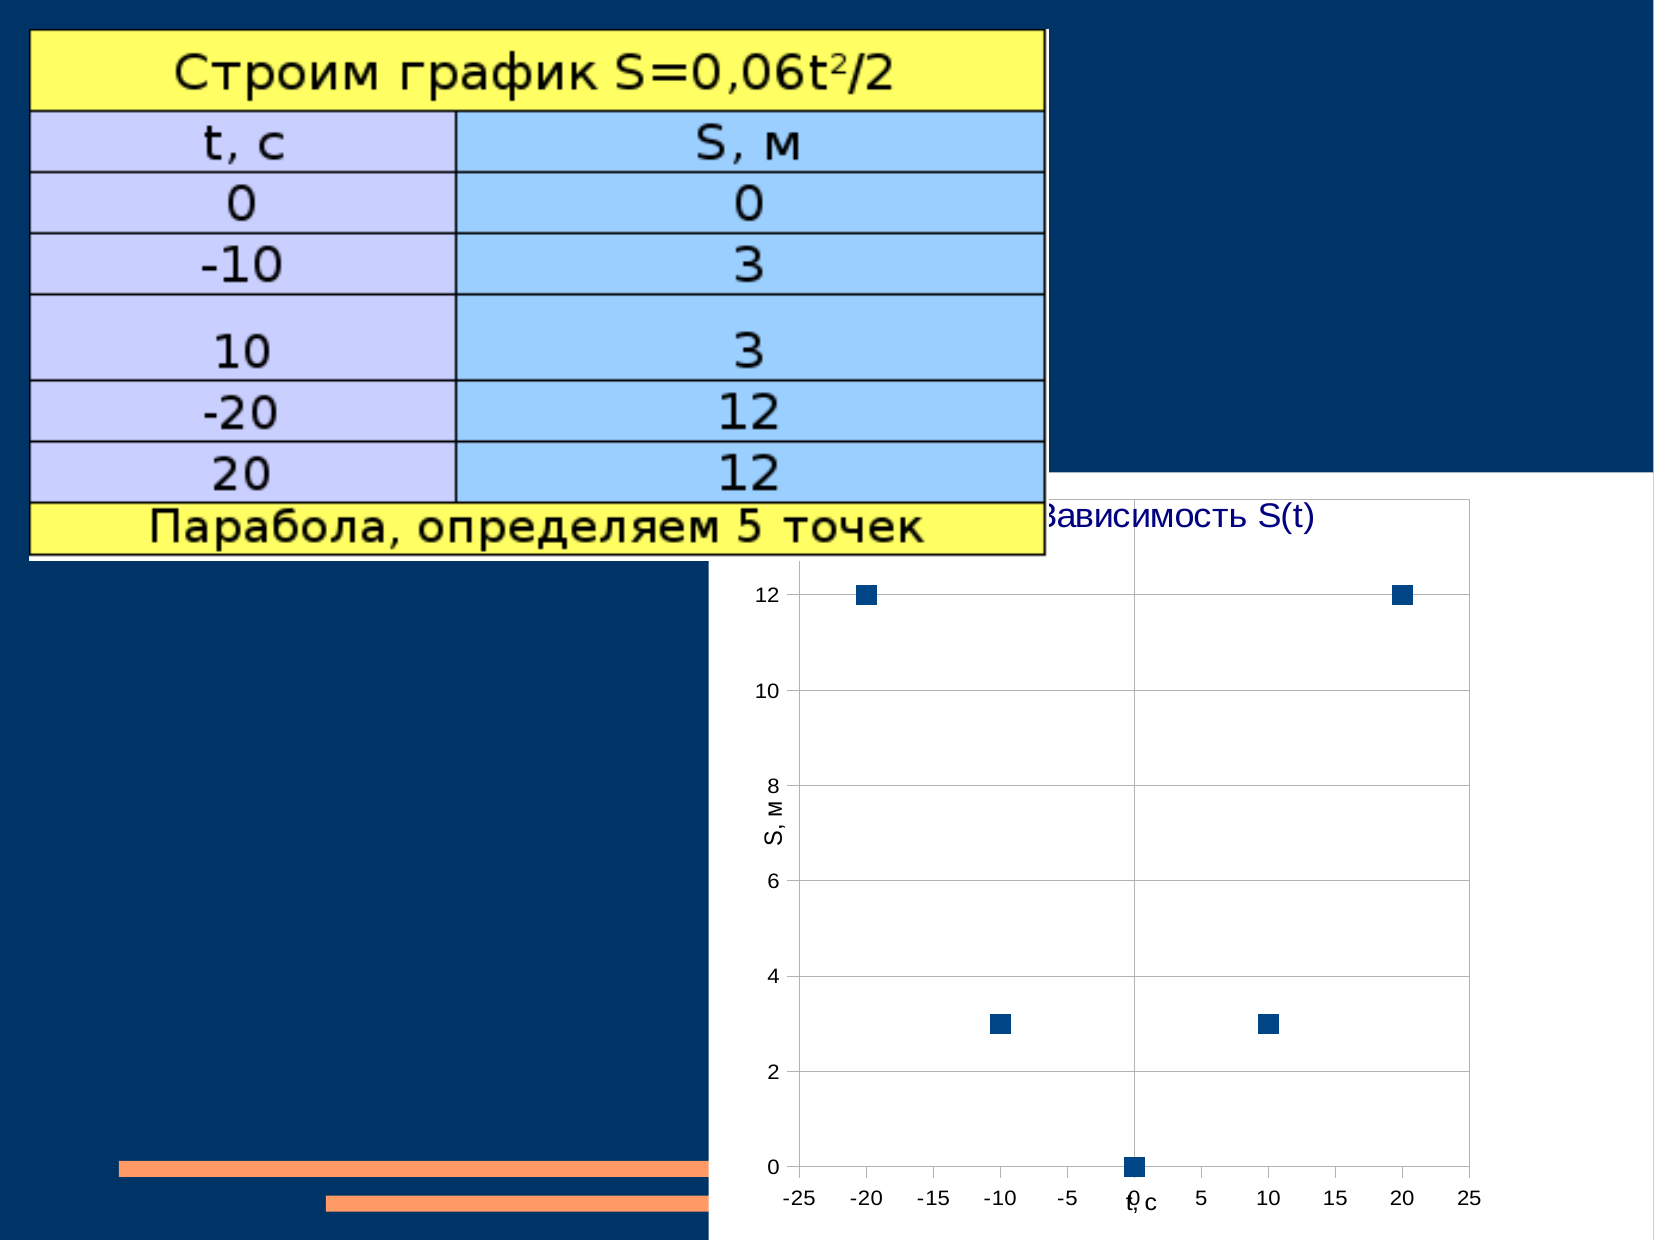

### Chart: Зависимость S(t)
| Category | Столбец F |
|---|---|